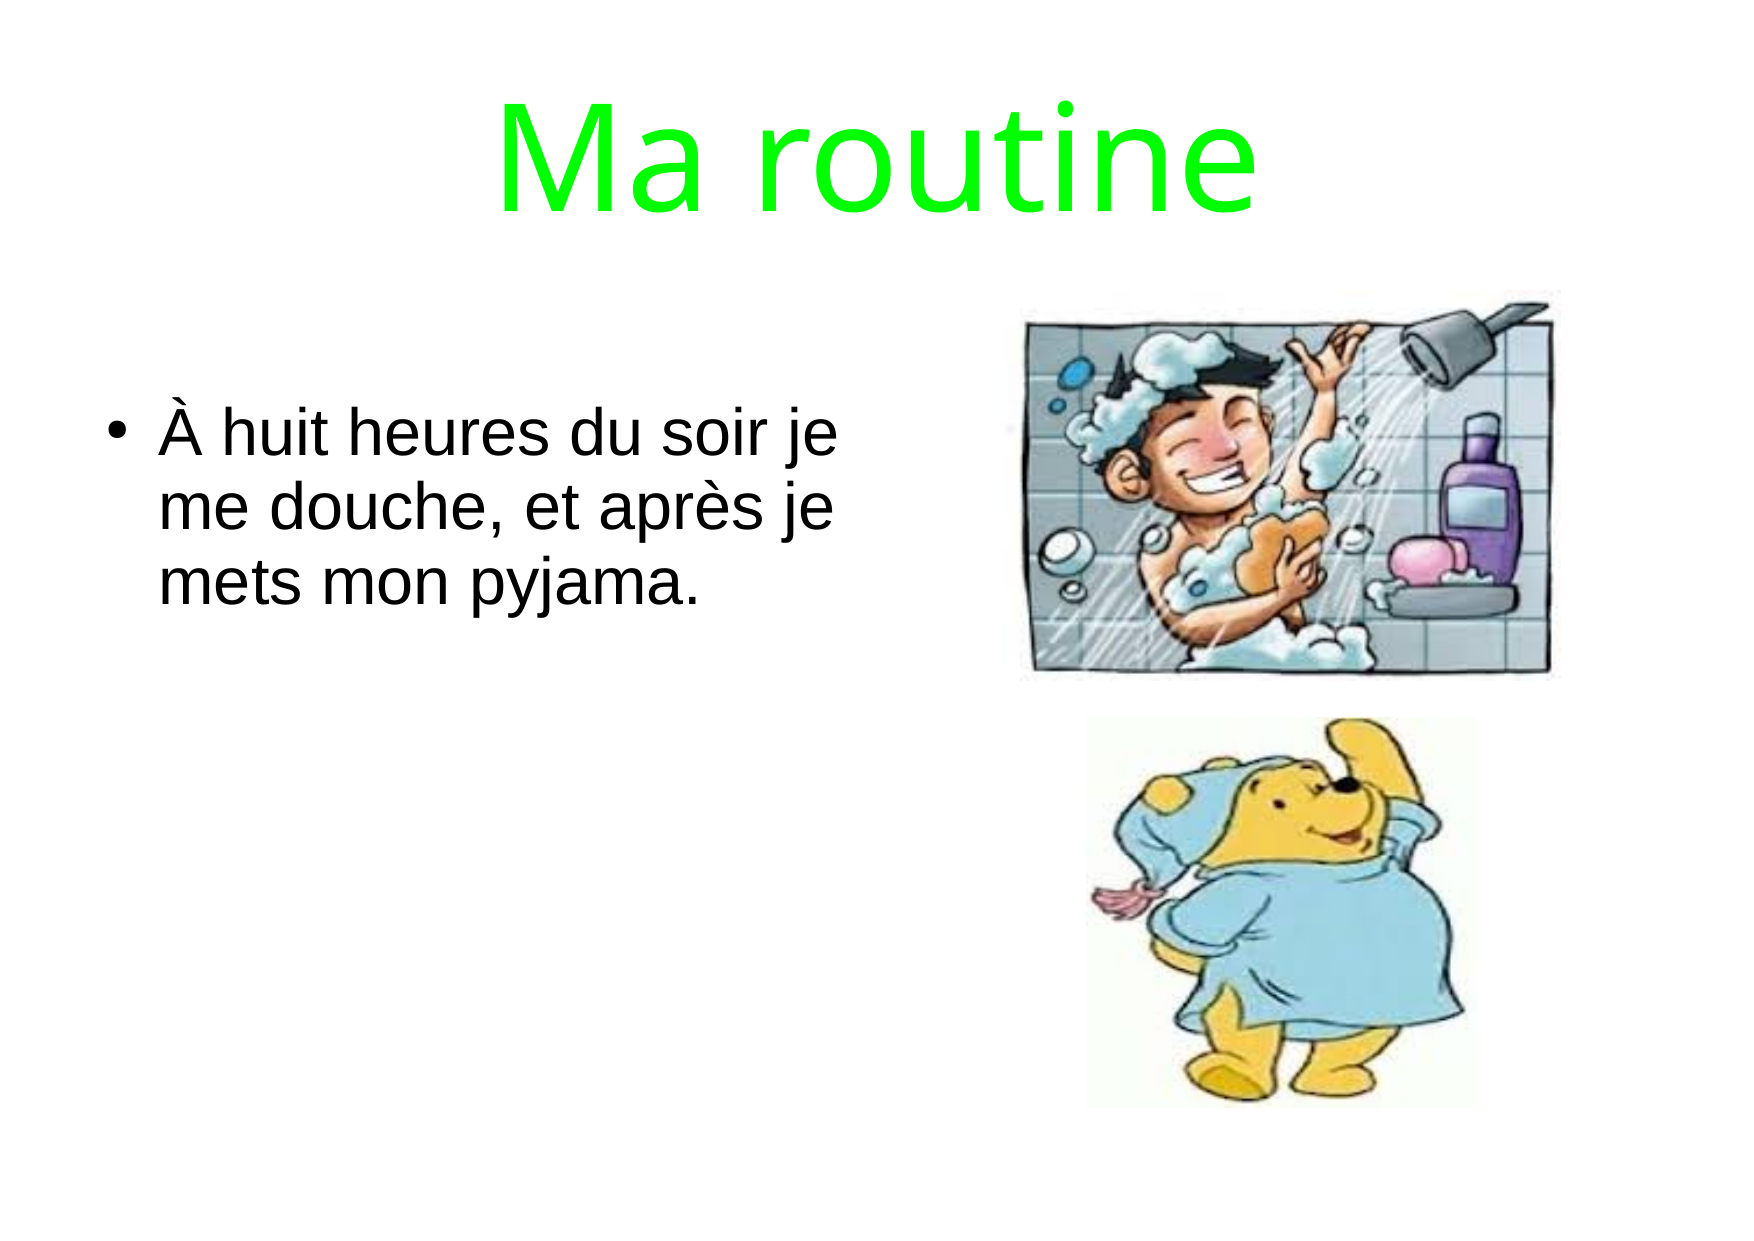

Ma routine
# À huit heures du soir je me douche, et après je mets mon pyjama.